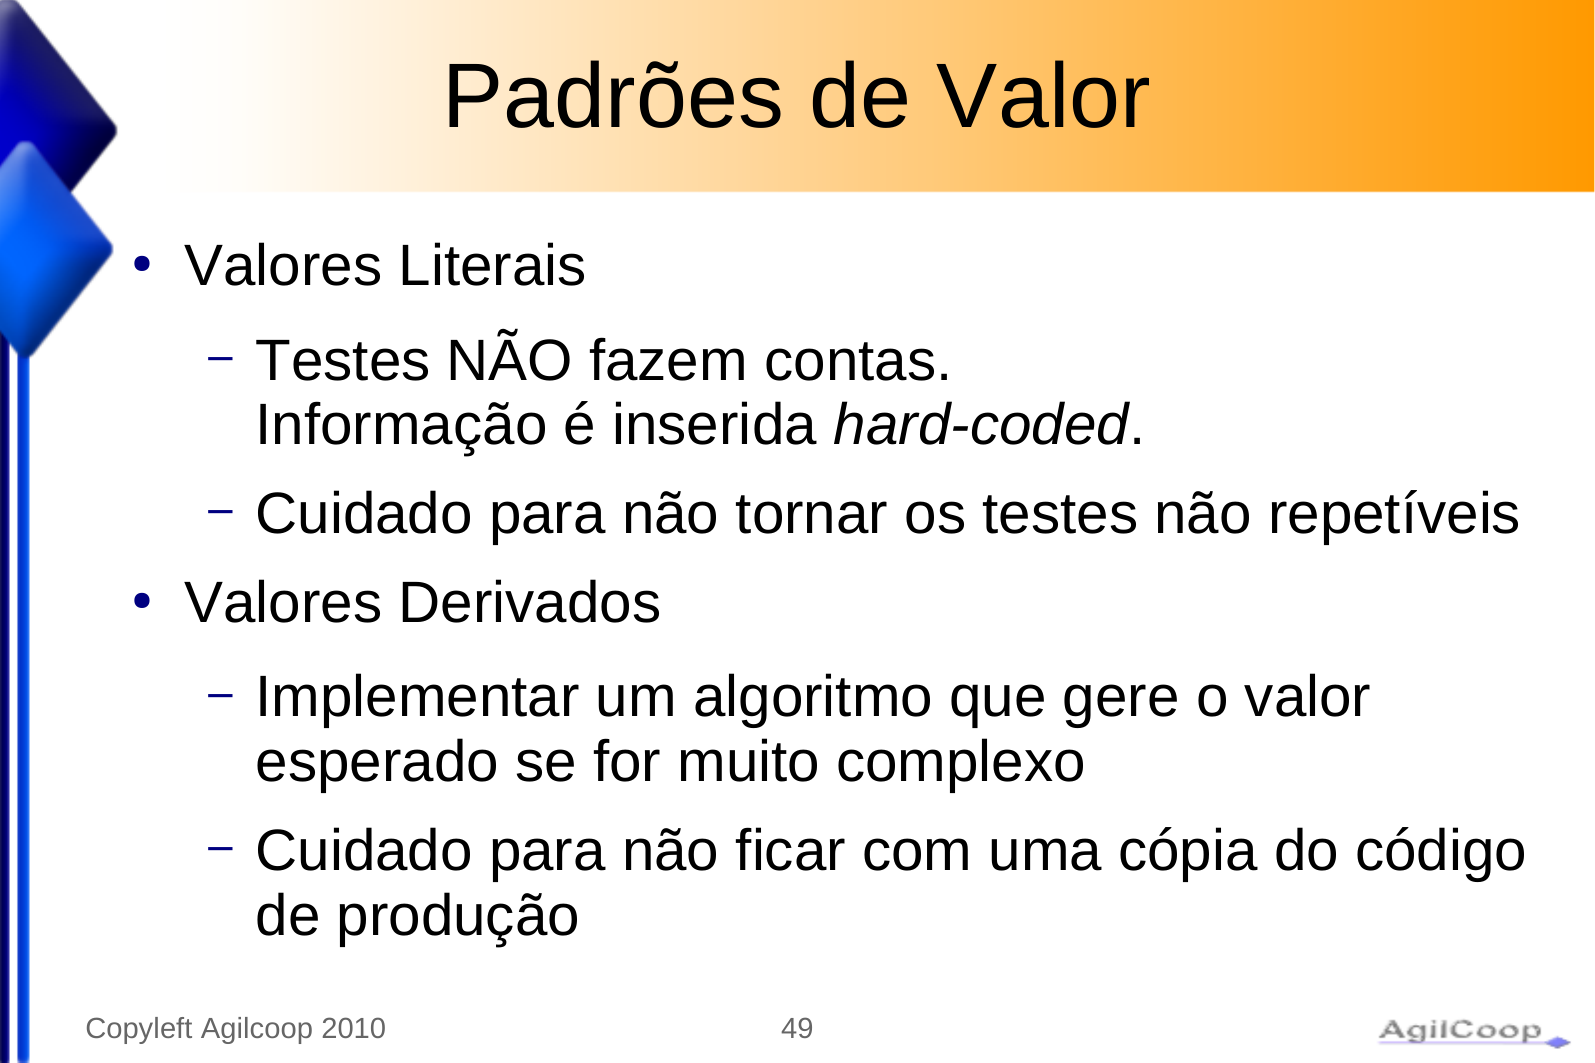

# Padrões de Valor
Valores Literais
Testes NÃO fazem contas.
Informação é inserida hard-coded.
Cuidado para não tornar os testes não repetíveis
Valores Derivados
Implementar um algoritmo que gere o valor esperado se for muito complexo
Cuidado para não ficar com uma cópia do código de produção
Copyleft Agilcoop 2010
49